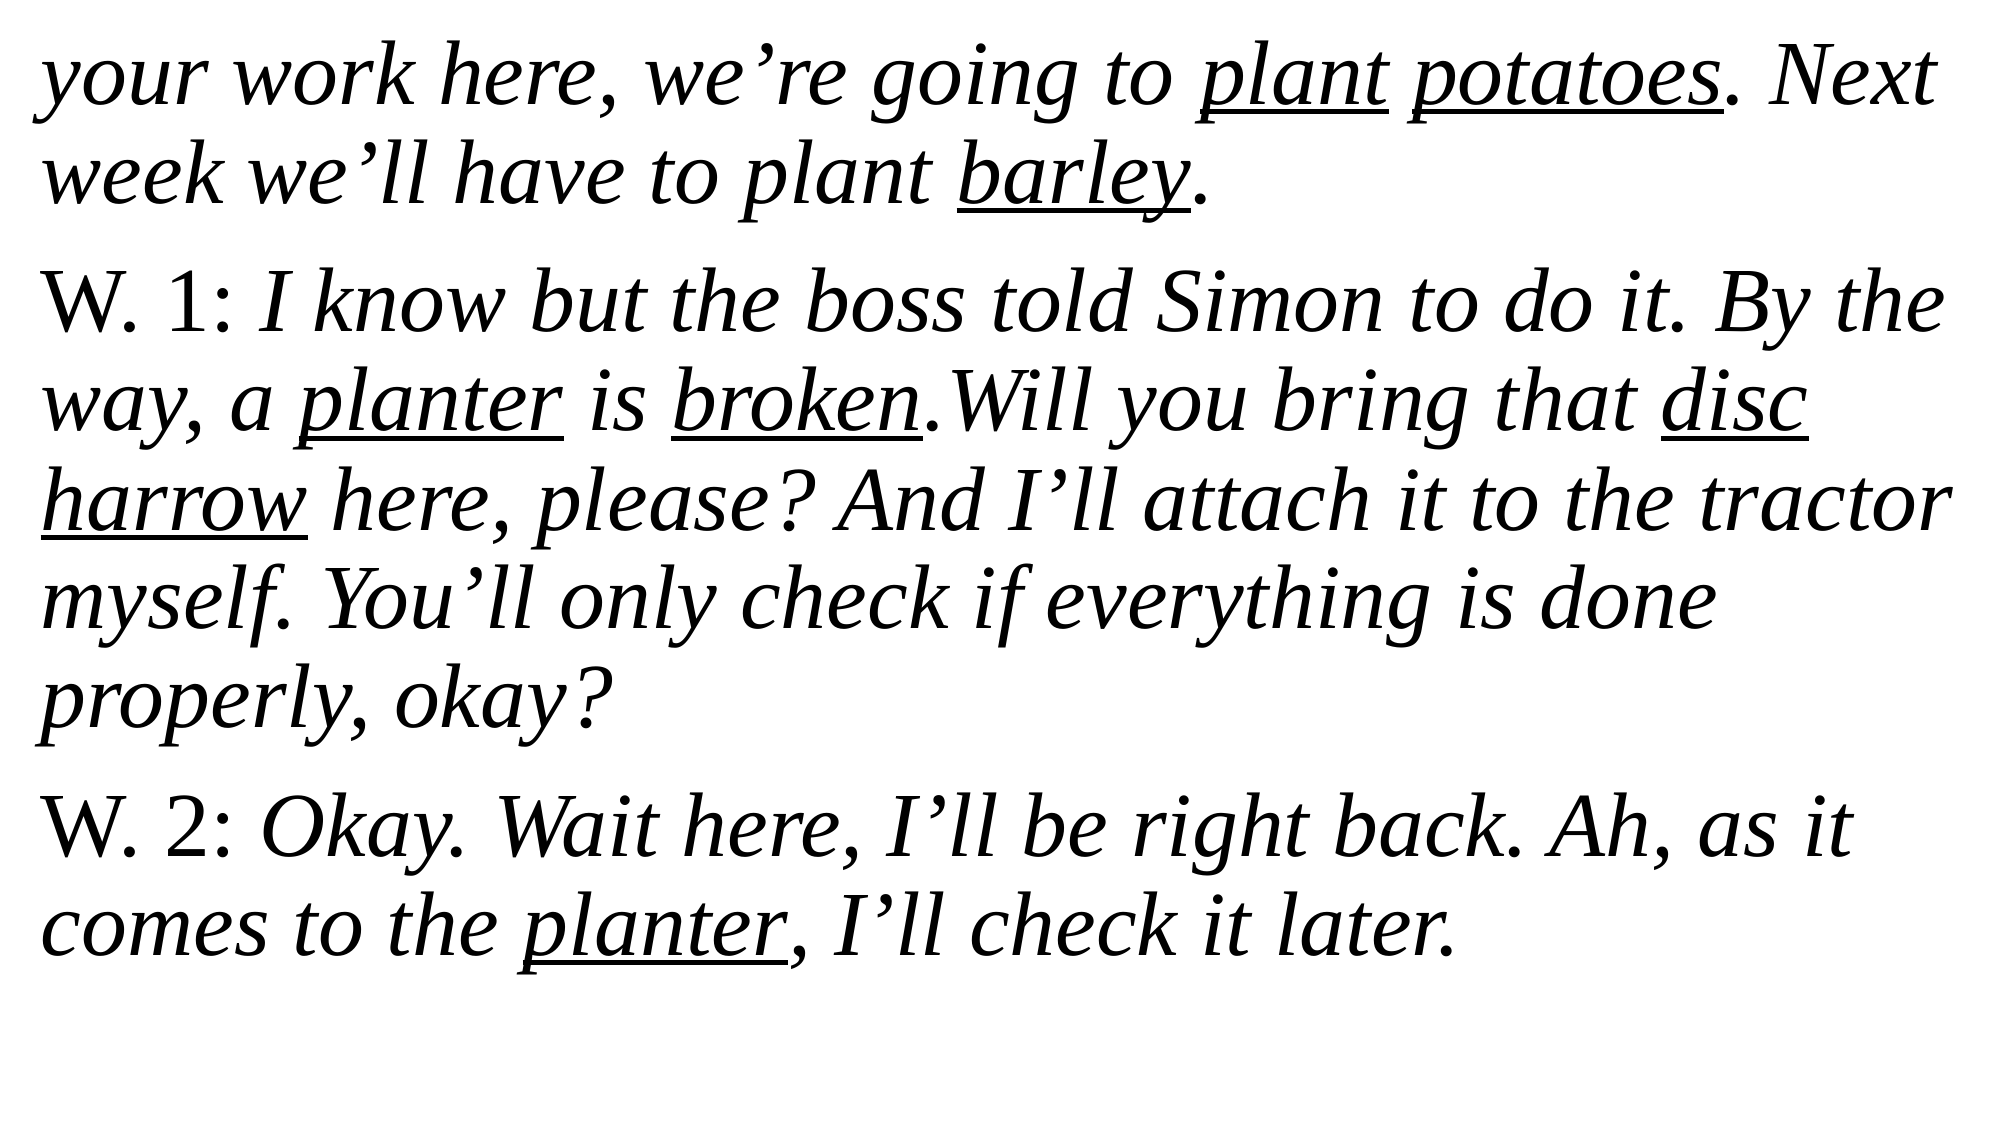

# your work here, we’re going to plant potatoes. Next week we’ll have to plant barley.
W. 1: I know but the boss told Simon to do it. By the way, a planter is broken.Will you bring that disc harrow here, please? And I’ll attach it to the tractor myself. You’ll only check if everything is done properly, okay?
W. 2: Okay. Wait here, I’ll be right back. Ah, as it comes to the planter, I’ll check it later.